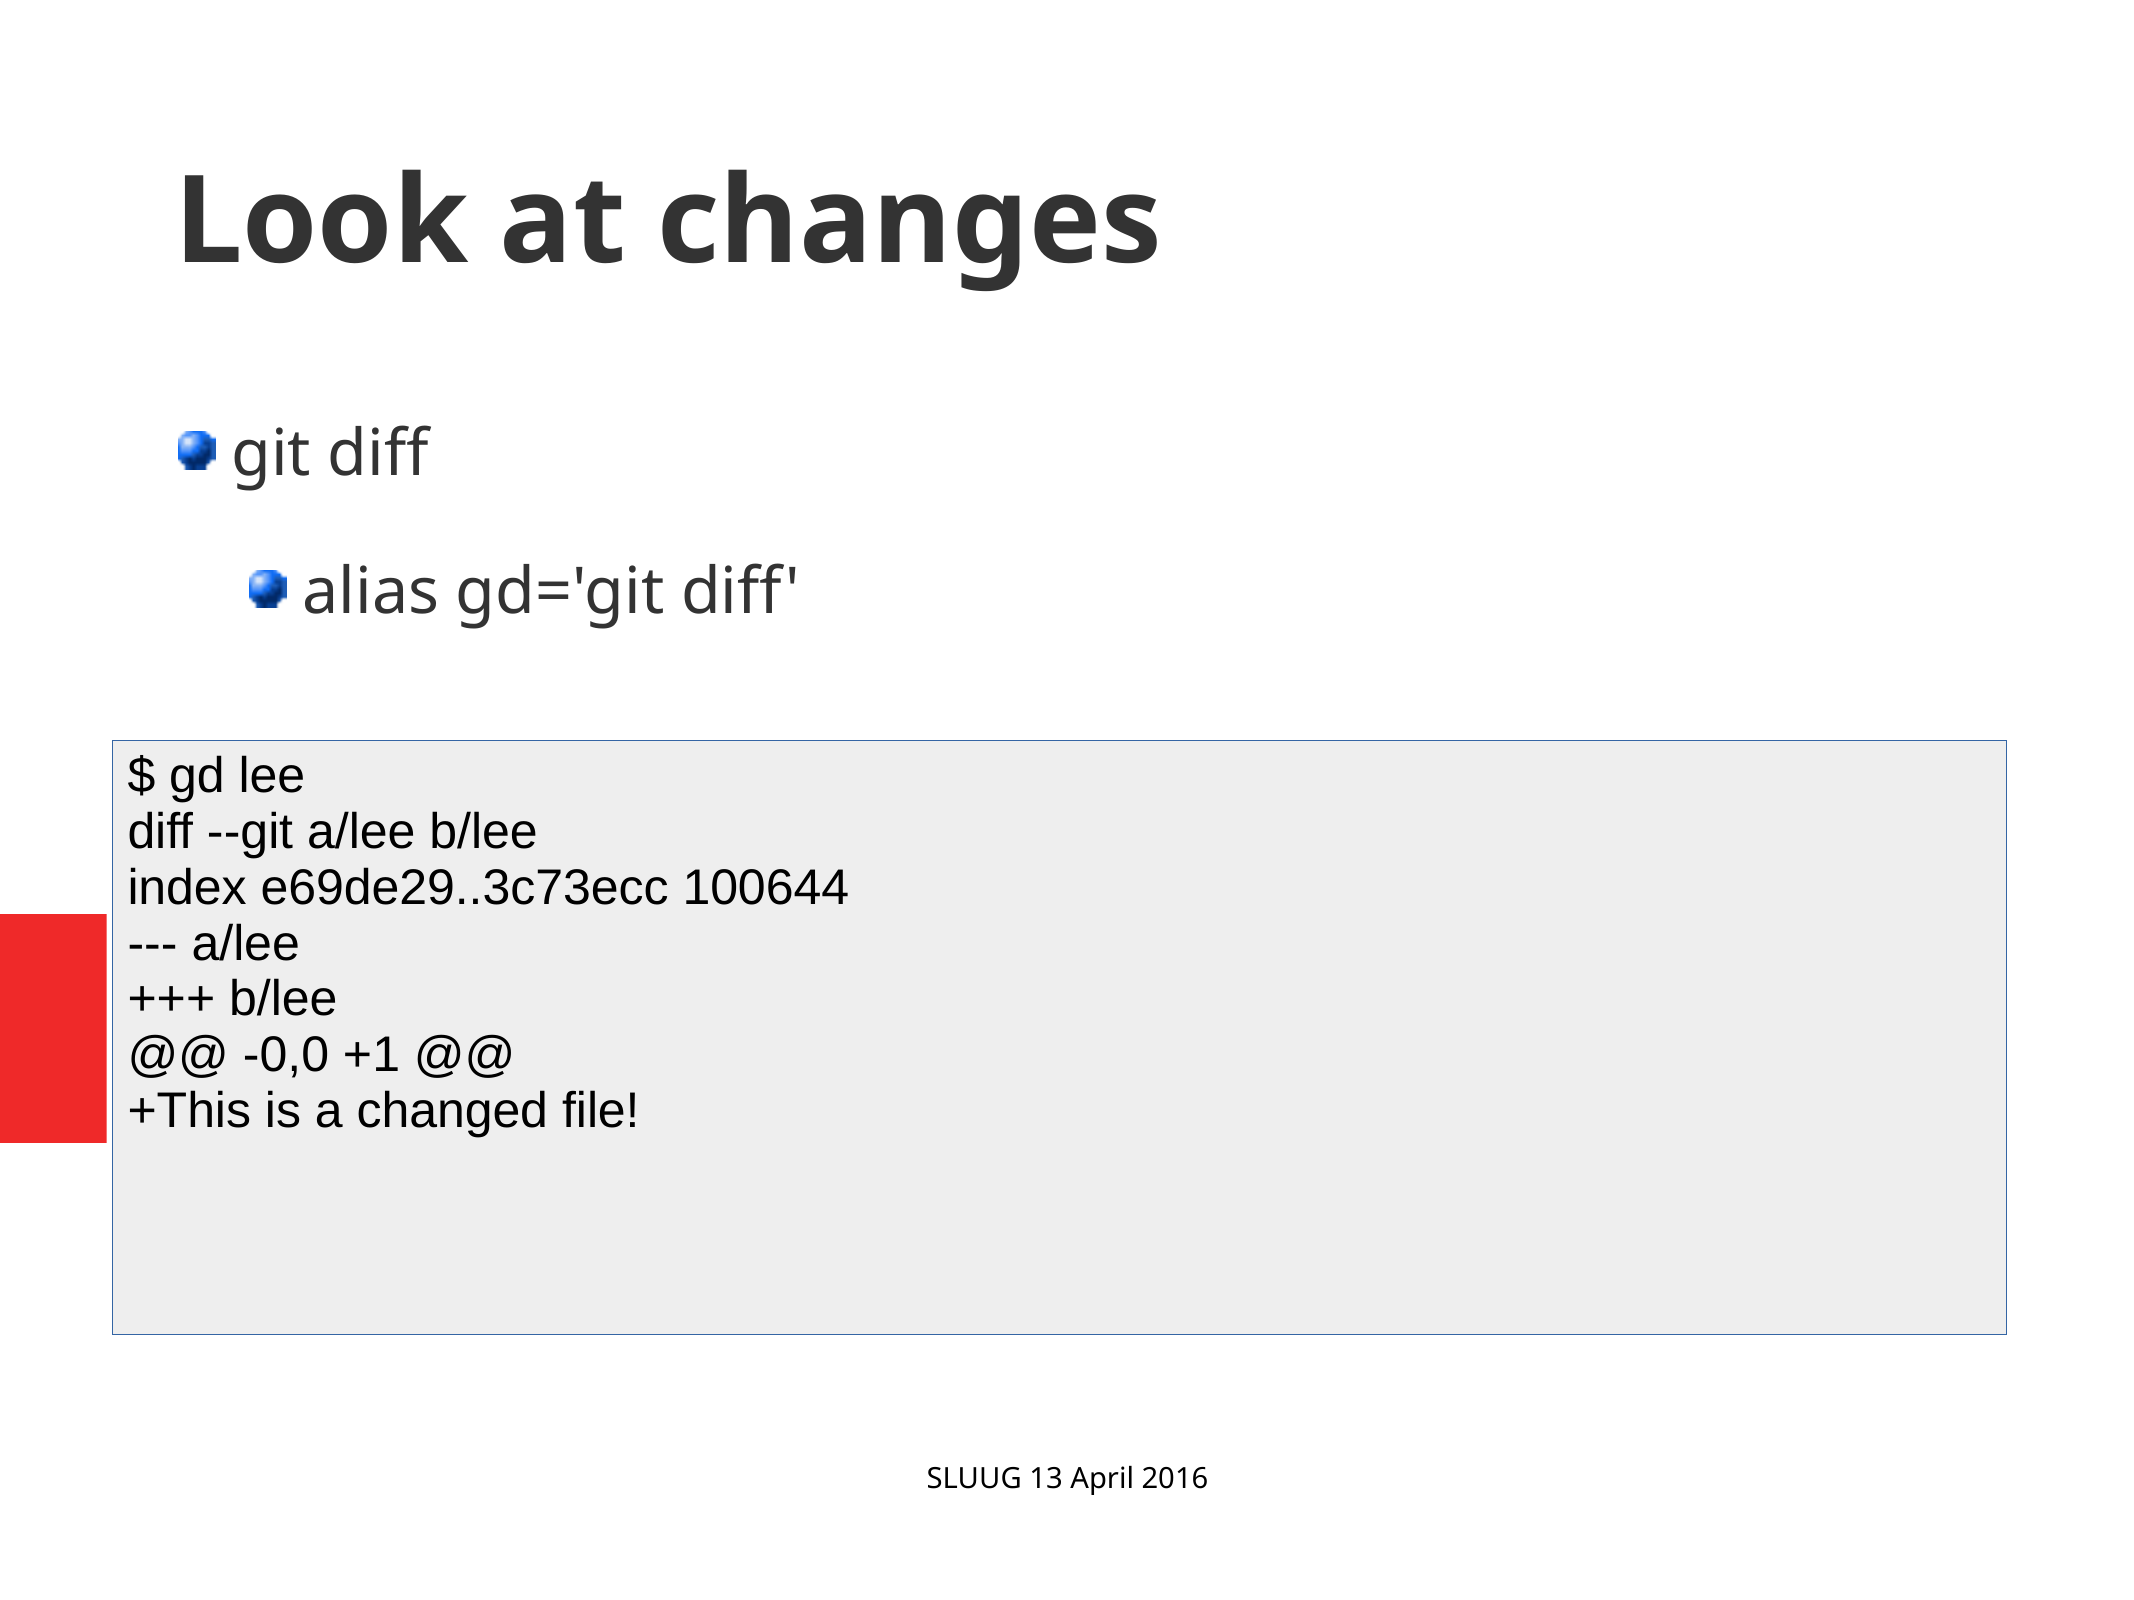

# Look at changes
git diff
alias gd='git diff'
$ gd lee
diff --git a/lee b/lee
index e69de29..3c73ecc 100644
--- a/lee
+++ b/lee
@@ -0,0 +1 @@
+This is a changed file!